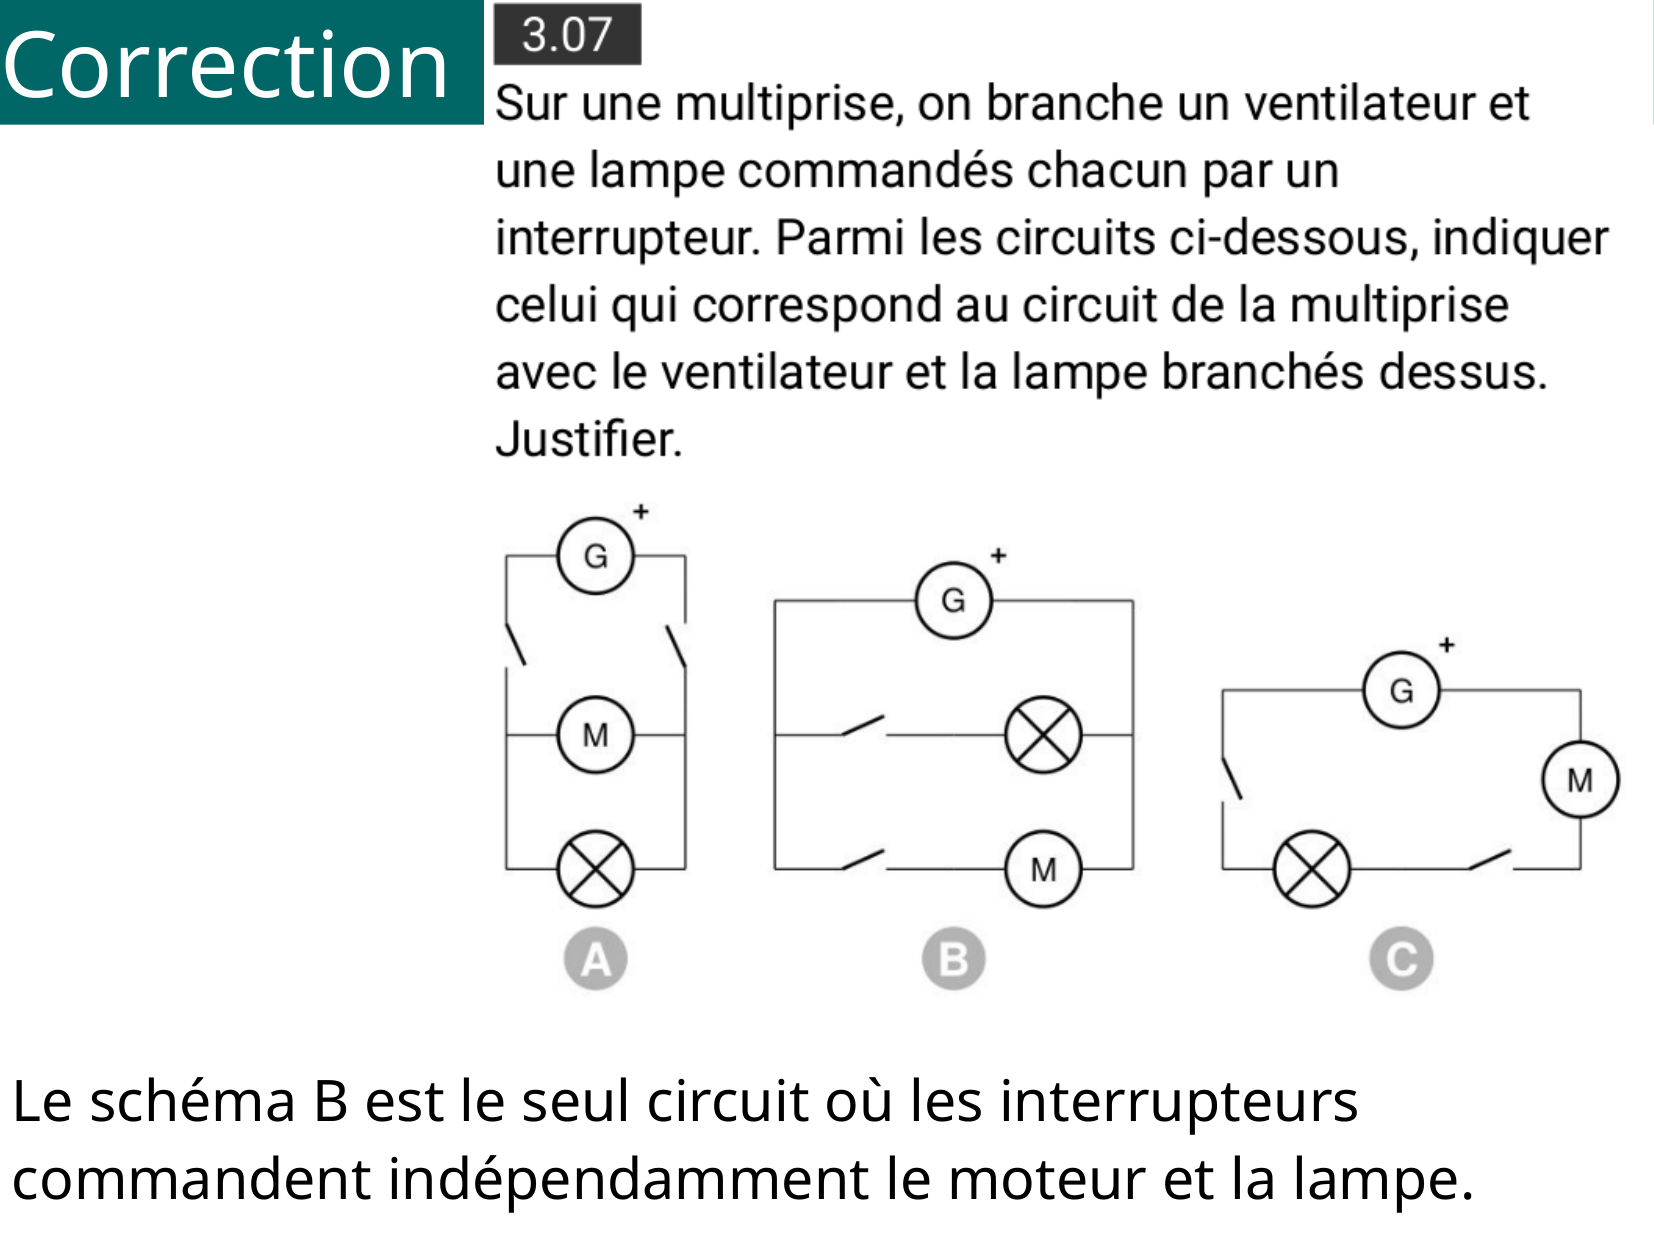

# Correction
Le schéma B est le seul circuit où les interrupteurs commandent indépendamment le moteur et la lampe.